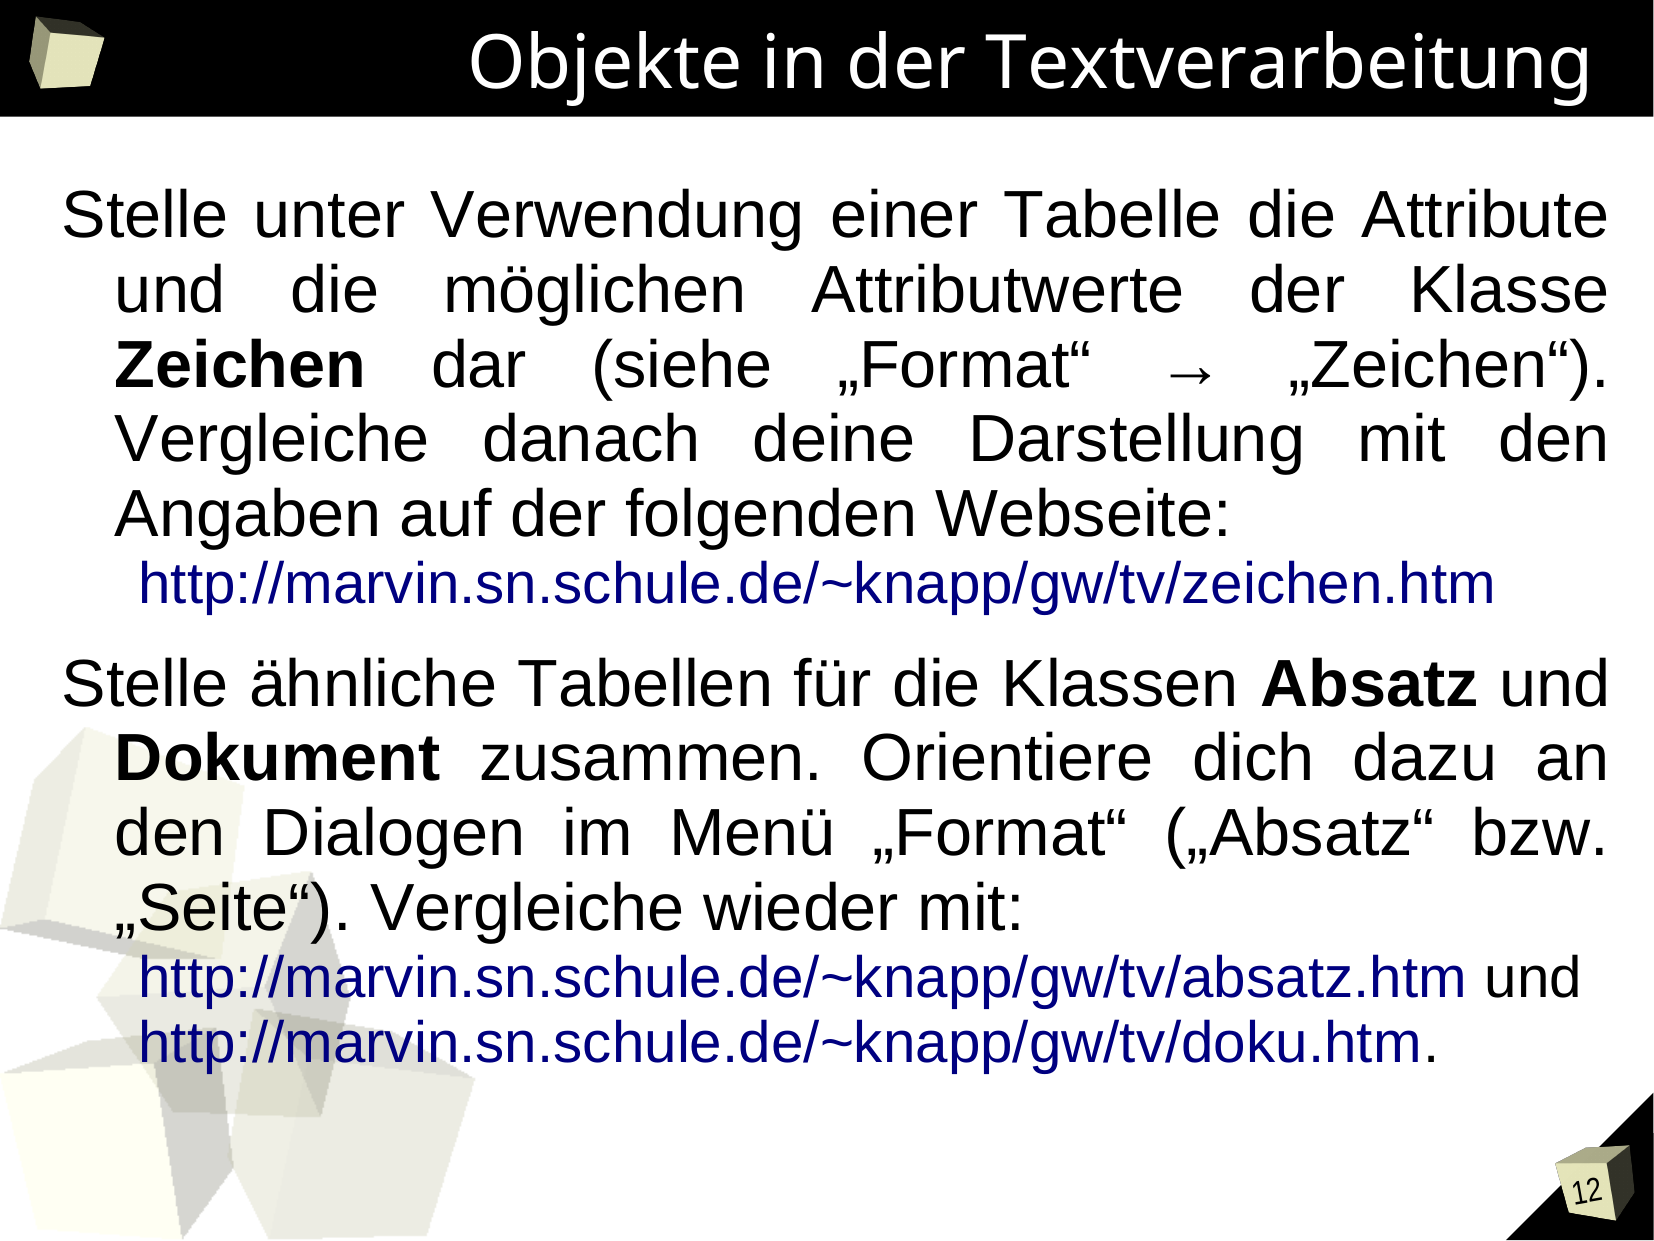

# Objekte in der Textverarbeitung
Stelle unter Verwendung einer Tabelle die Attribute und die möglichen Attributwerte der Klasse Zeichen dar (siehe „Format“ → „Zeichen“). Vergleiche danach deine Darstellung mit den Angaben auf der folgenden Webseite:
http://marvin.sn.schule.de/~knapp/gw/tv/zeichen.htm
Stelle ähnliche Tabellen für die Klassen Absatz und Dokument zusammen. Orientiere dich dazu an den Dialogen im Menü „Format“ („Absatz“ bzw. „Seite“). Vergleiche wieder mit:
http://marvin.sn.schule.de/~knapp/gw/tv/absatz.htm und
http://marvin.sn.schule.de/~knapp/gw/tv/doku.htm.